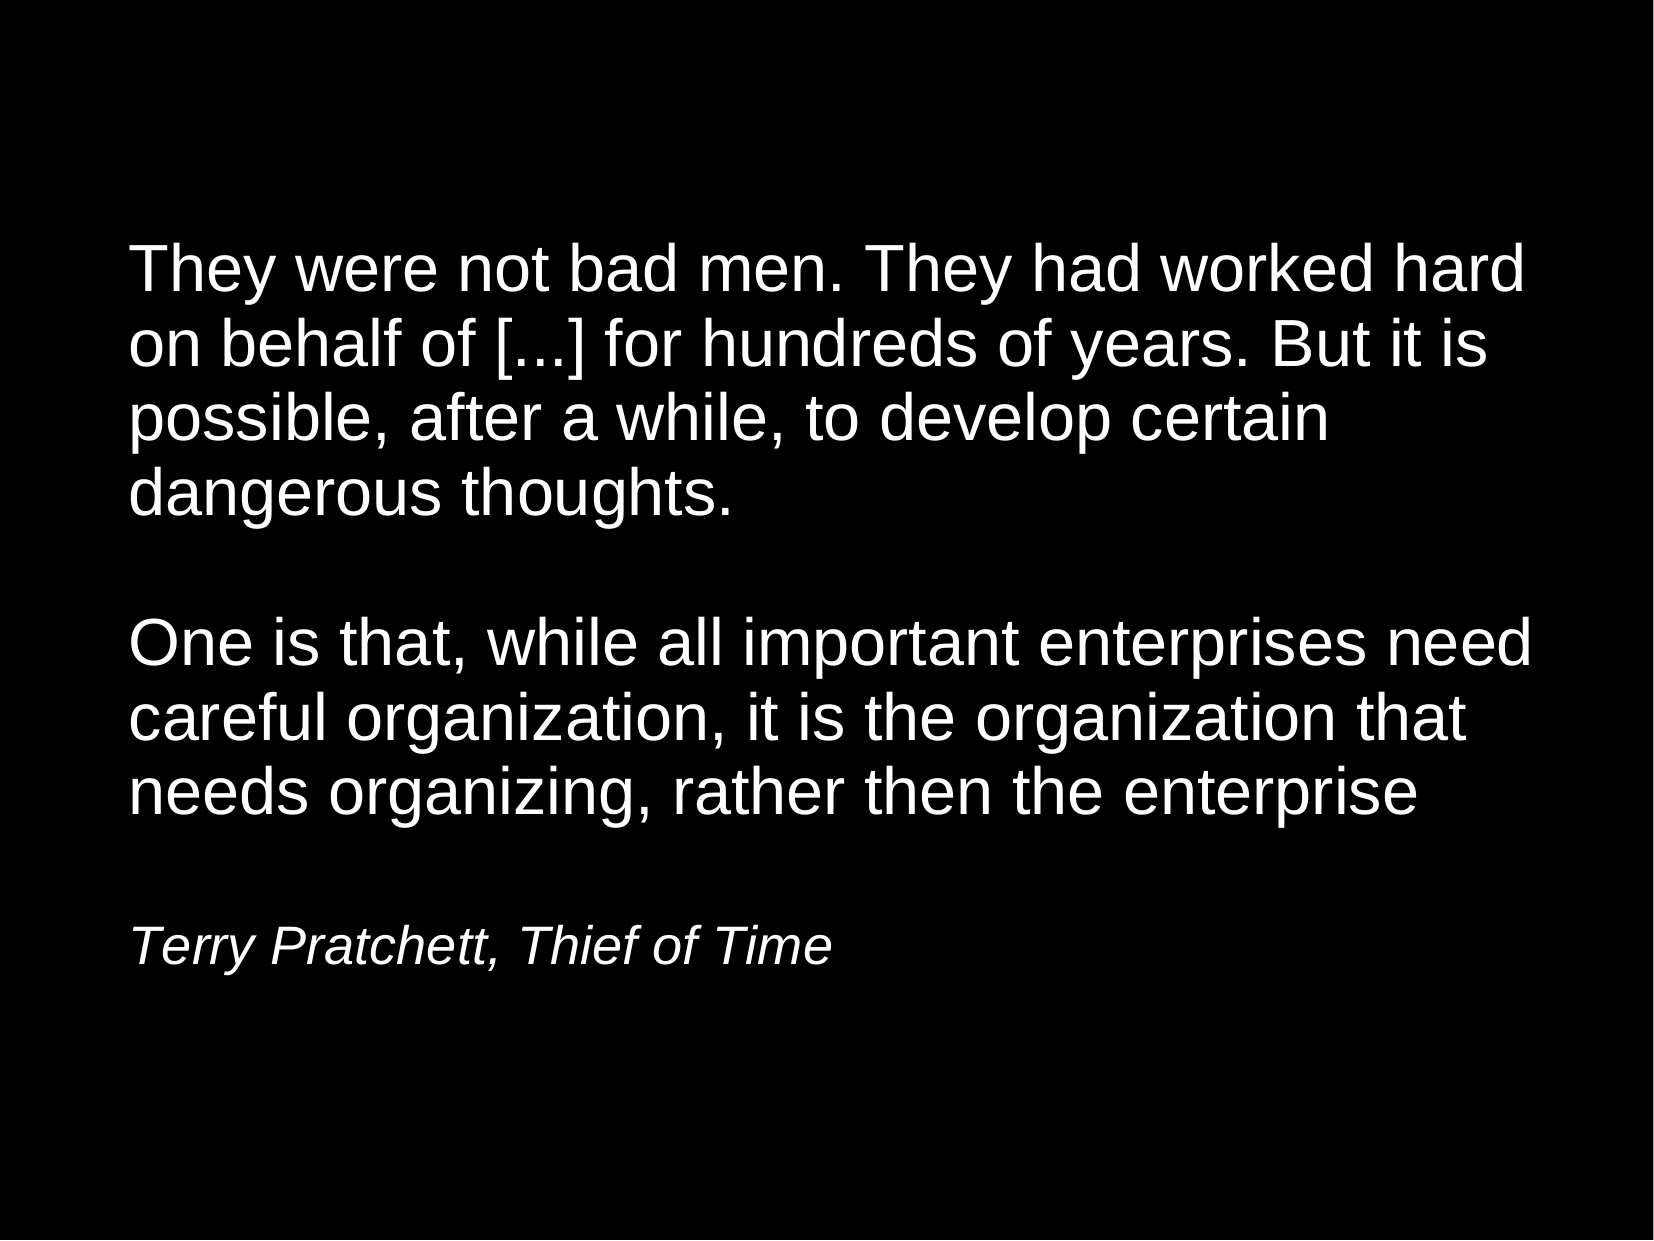

# They were not bad men. They had worked hard on behalf of [...] for hundreds of years. But it is possible, after a while, to develop certain dangerous thoughts.
One is that, while all important enterprises need careful organization, it is the organization that needs organizing, rather then the enterprise
Terry Pratchett, Thief of Time